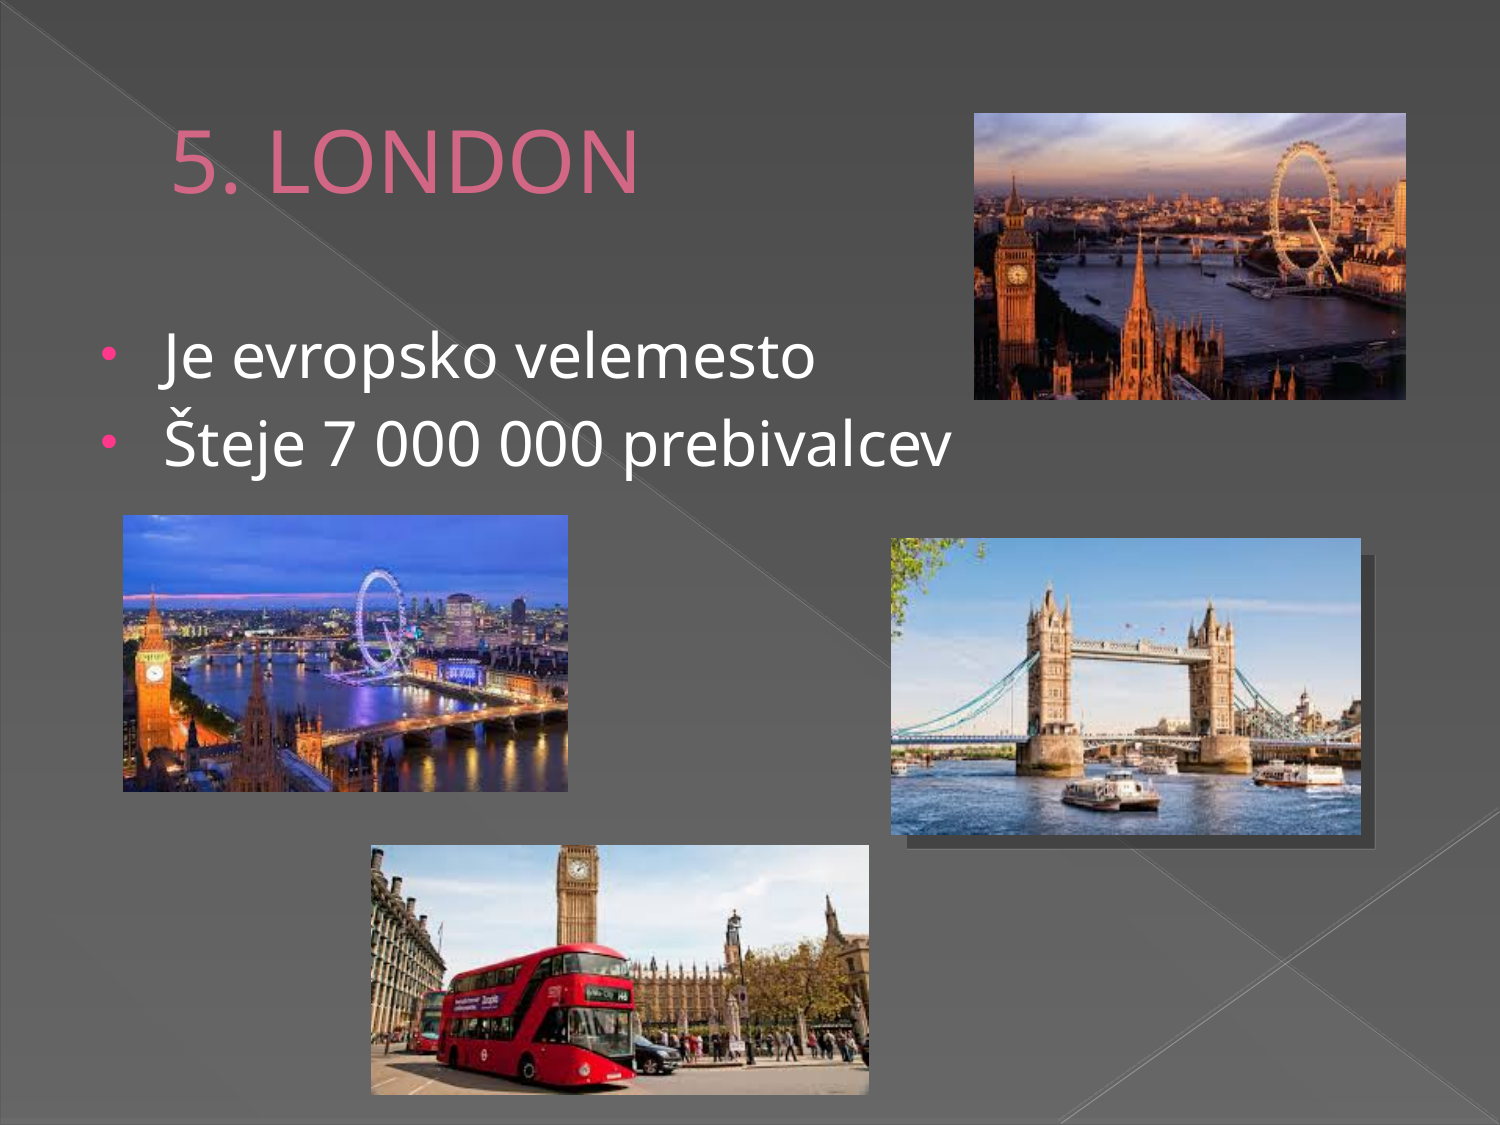

# 5. LONDON
Je evropsko velemesto
Šteje 7 000 000 prebivalcev